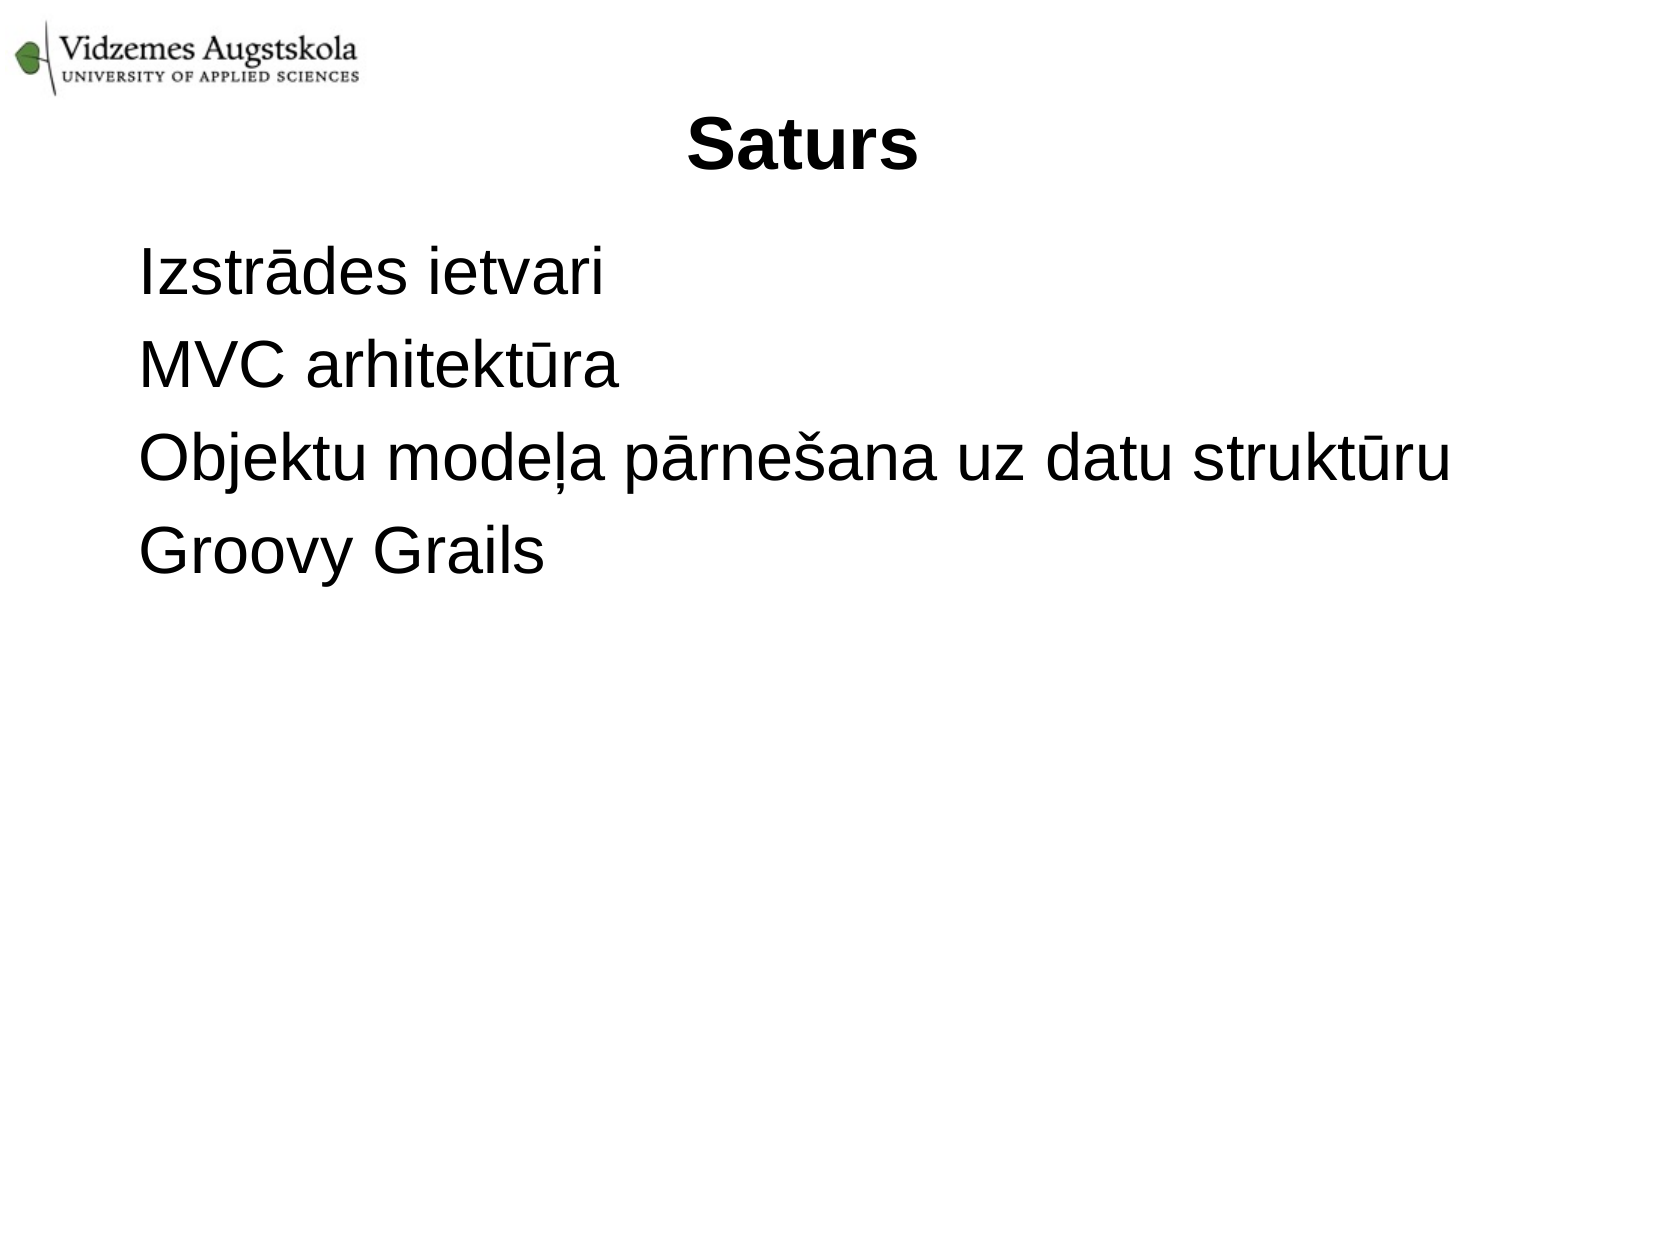

# Saturs
Izstrādes ietvari
MVC arhitektūra
Objektu modeļa pārnešana uz datu struktūru
Groovy Grails